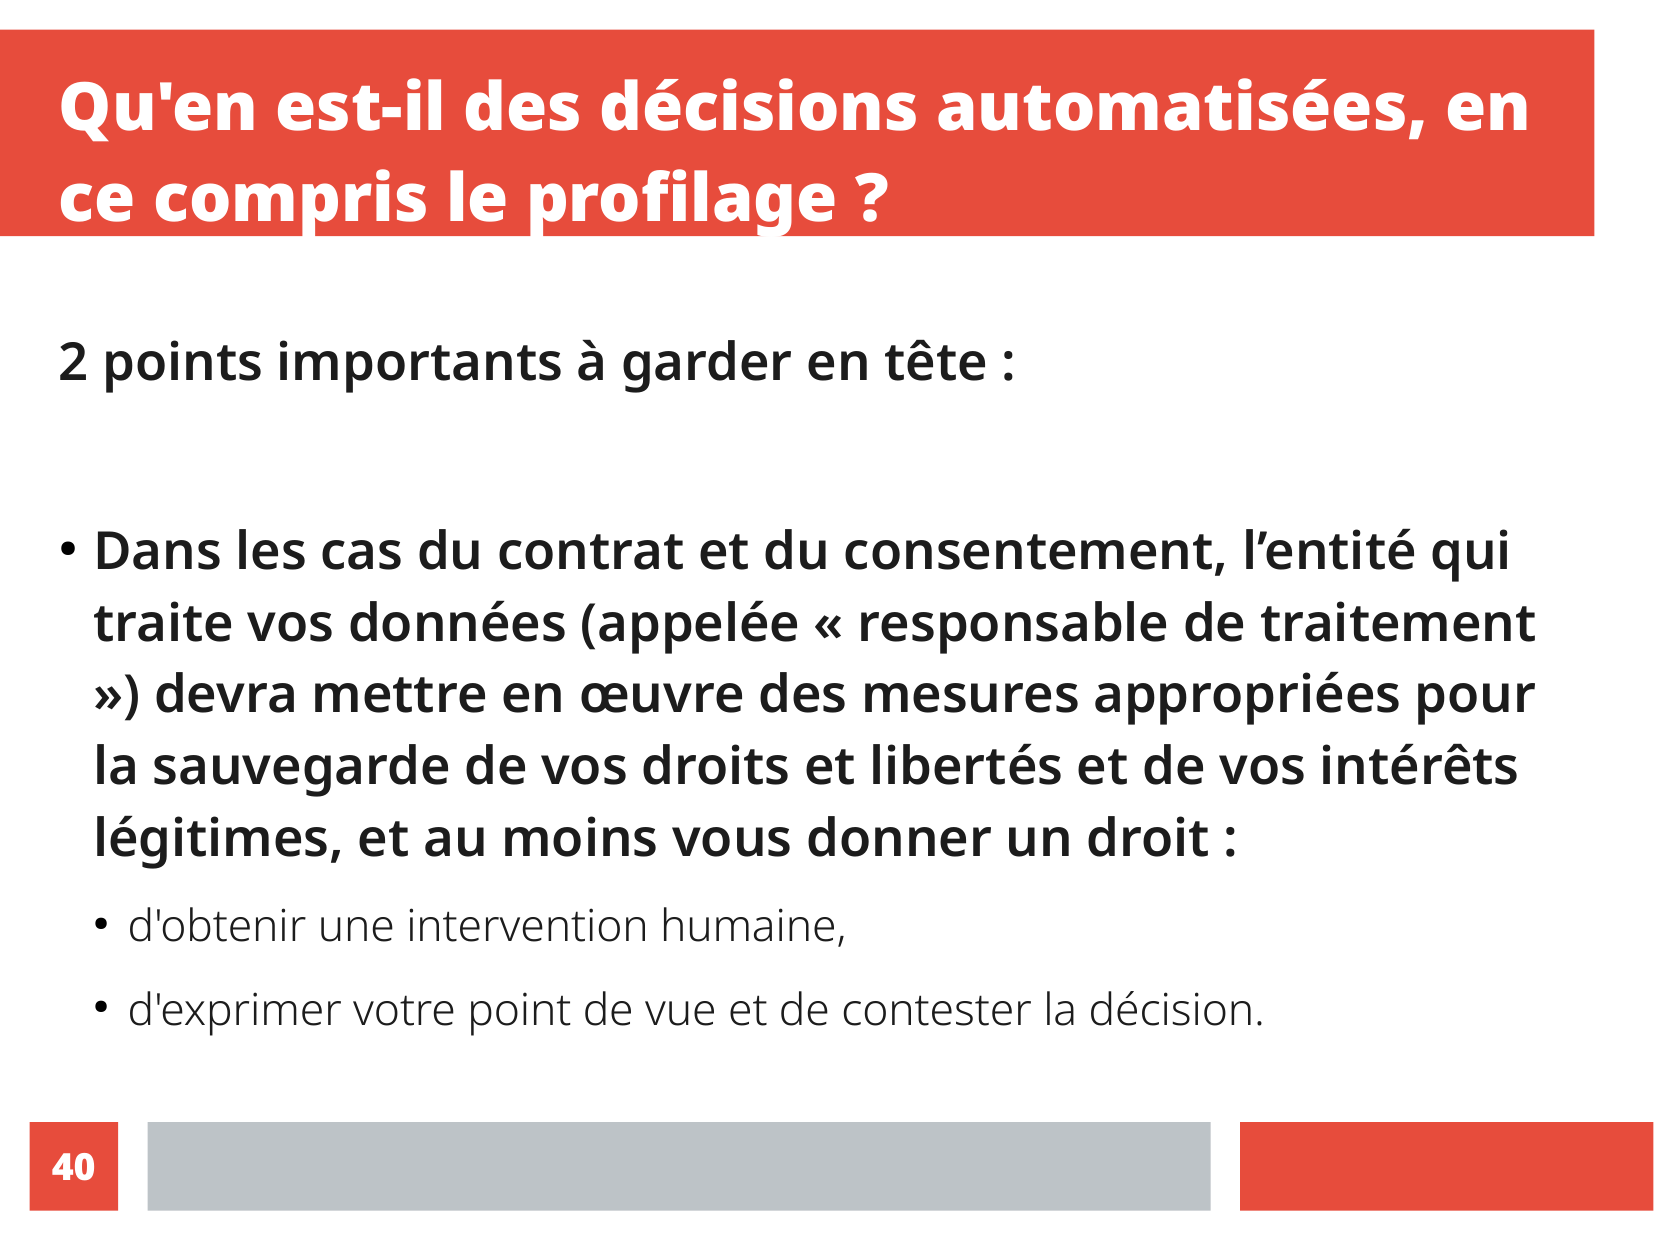

# Qu'en est-il des décisions automatisées, en ce compris le profilage ?
2 points importants à garder en tête :
Dans les cas du contrat et du consentement, l’entité qui traite vos données (appelée « responsable de traitement ») devra mettre en œuvre des mesures appropriées pour la sauvegarde de vos droits et libertés et de vos intérêts légitimes, et au moins vous donner un droit :
d'obtenir une intervention humaine,
d'exprimer votre point de vue et de contester la décision.
40